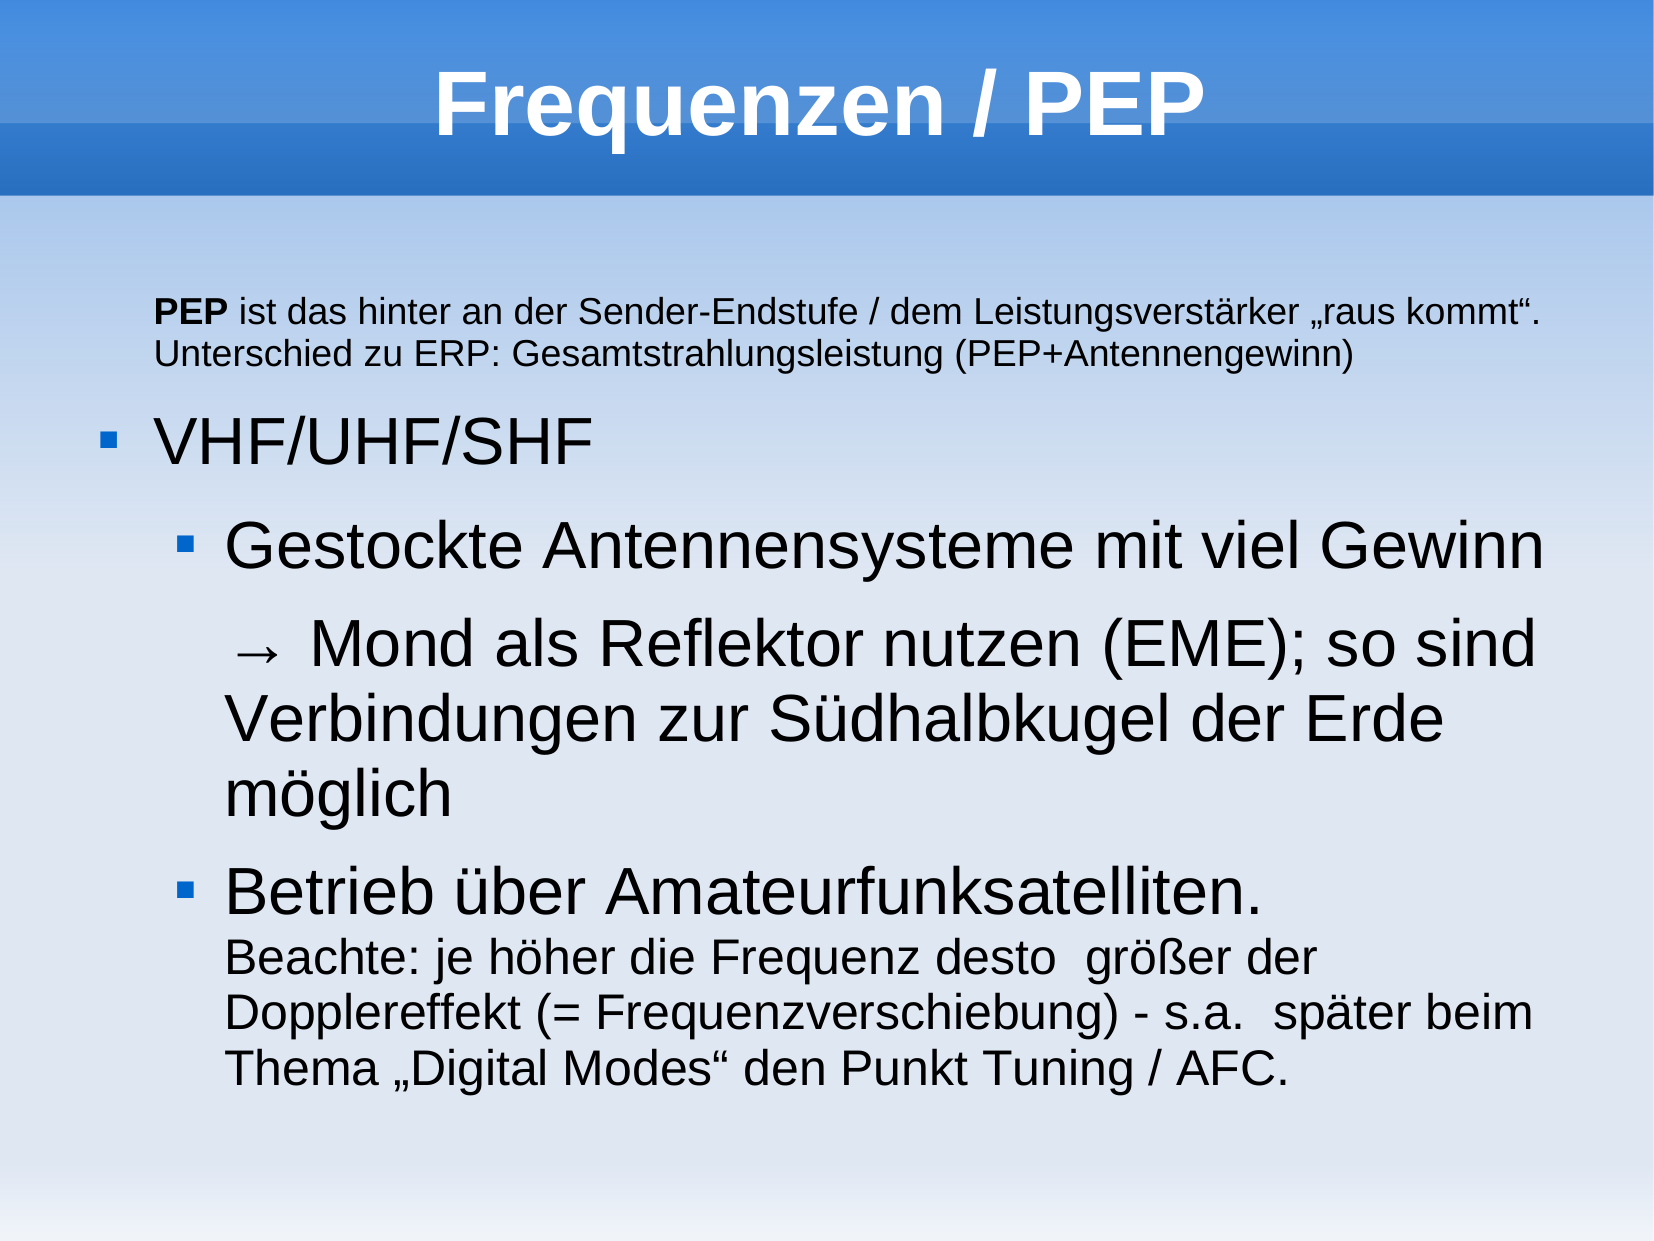

# Frequenzen / PEP
PEP ist das hinter an der Sender-Endstufe / dem Leistungsverstärker „raus kommt“. Unterschied zu ERP: Gesamtstrahlungsleistung (PEP+Antennengewinn)
VHF/UHF/SHF
Gestockte Antennensysteme mit viel Gewinn
→ Mond als Reflektor nutzen (EME); so sind Verbindungen zur Südhalbkugel der Erde möglich
Betrieb über Amateurfunksatelliten.
Beachte: je höher die Frequenz desto größer der Dopplereffekt (= Frequenzverschiebung) - s.a. später beim Thema „Digital Modes“ den Punkt Tuning / AFC.